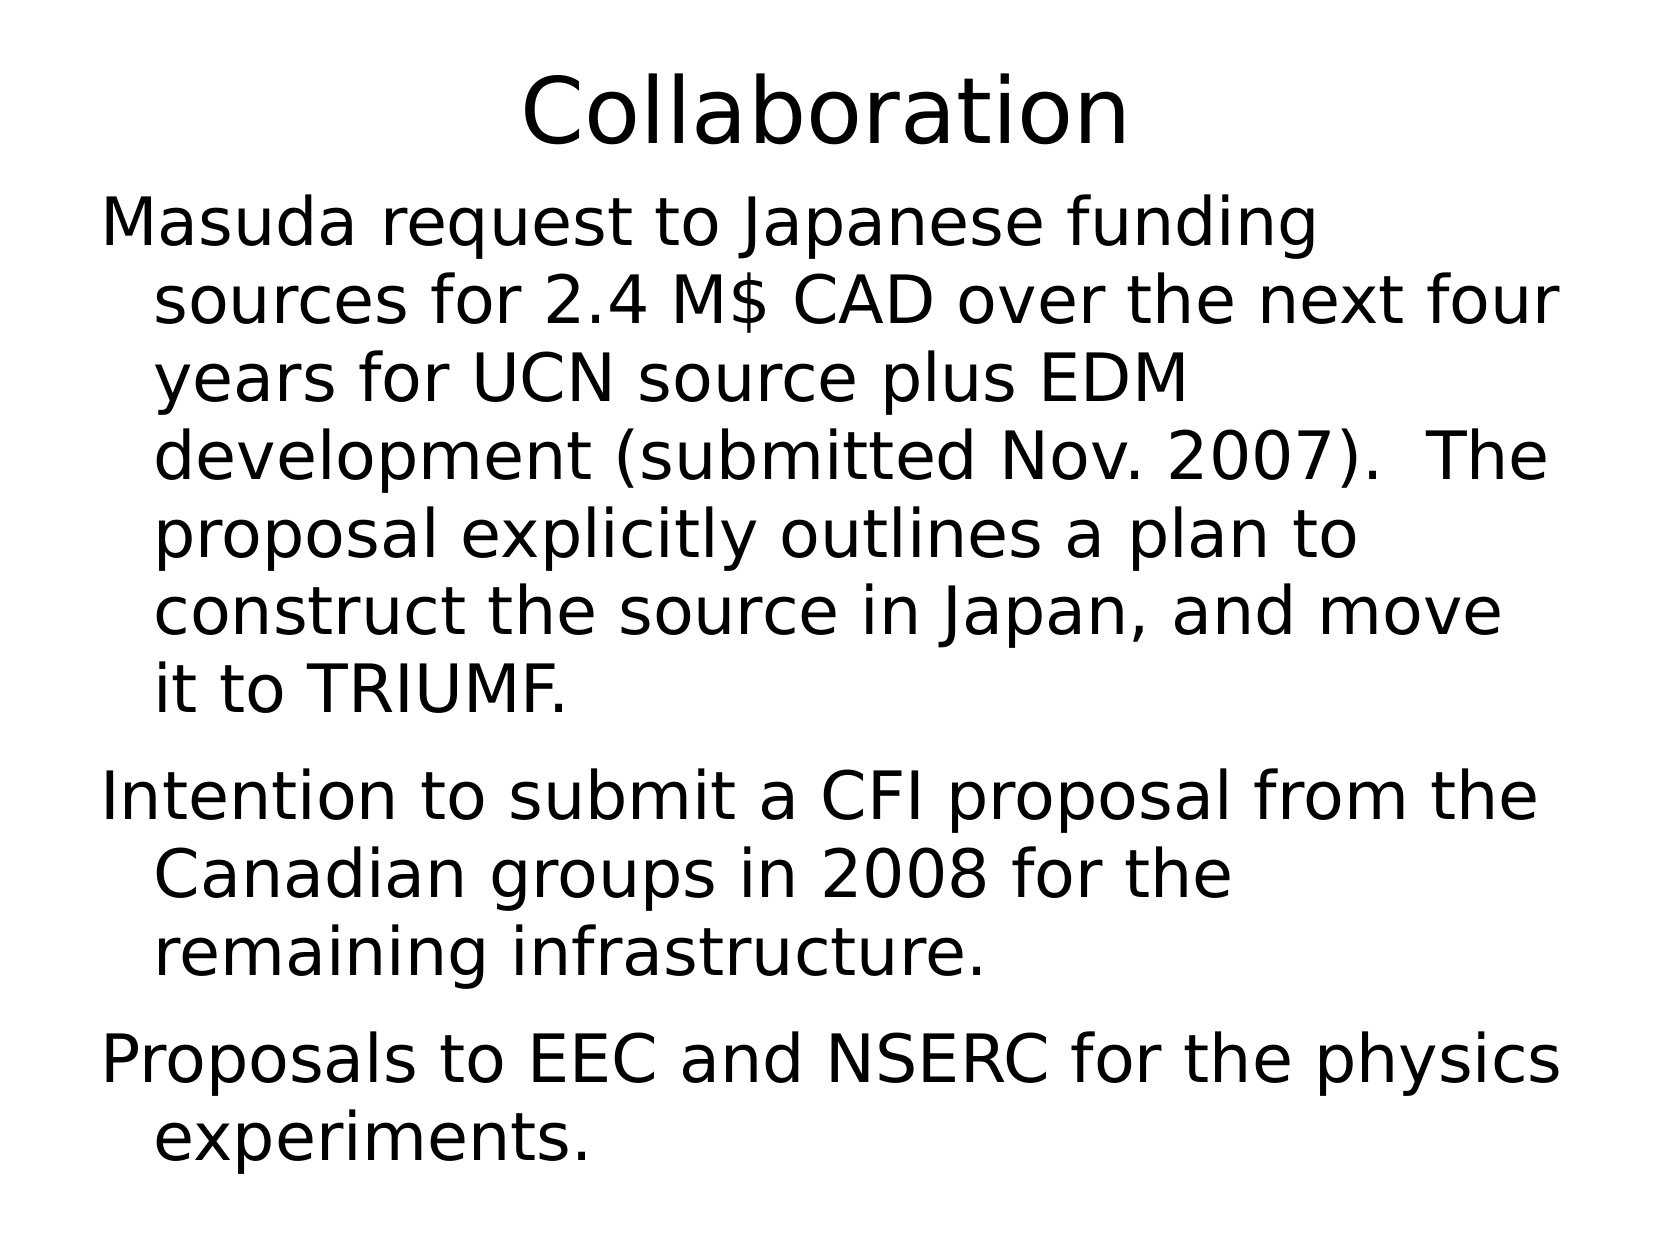

# Collaboration
Masuda request to Japanese funding sources for 2.4 M$ CAD over the next four years for UCN source plus EDM development (submitted Nov. 2007). The proposal explicitly outlines a plan to construct the source in Japan, and move it to TRIUMF.
Intention to submit a CFI proposal from the Canadian groups in 2008 for the remaining infrastructure.
Proposals to EEC and NSERC for the physics experiments.